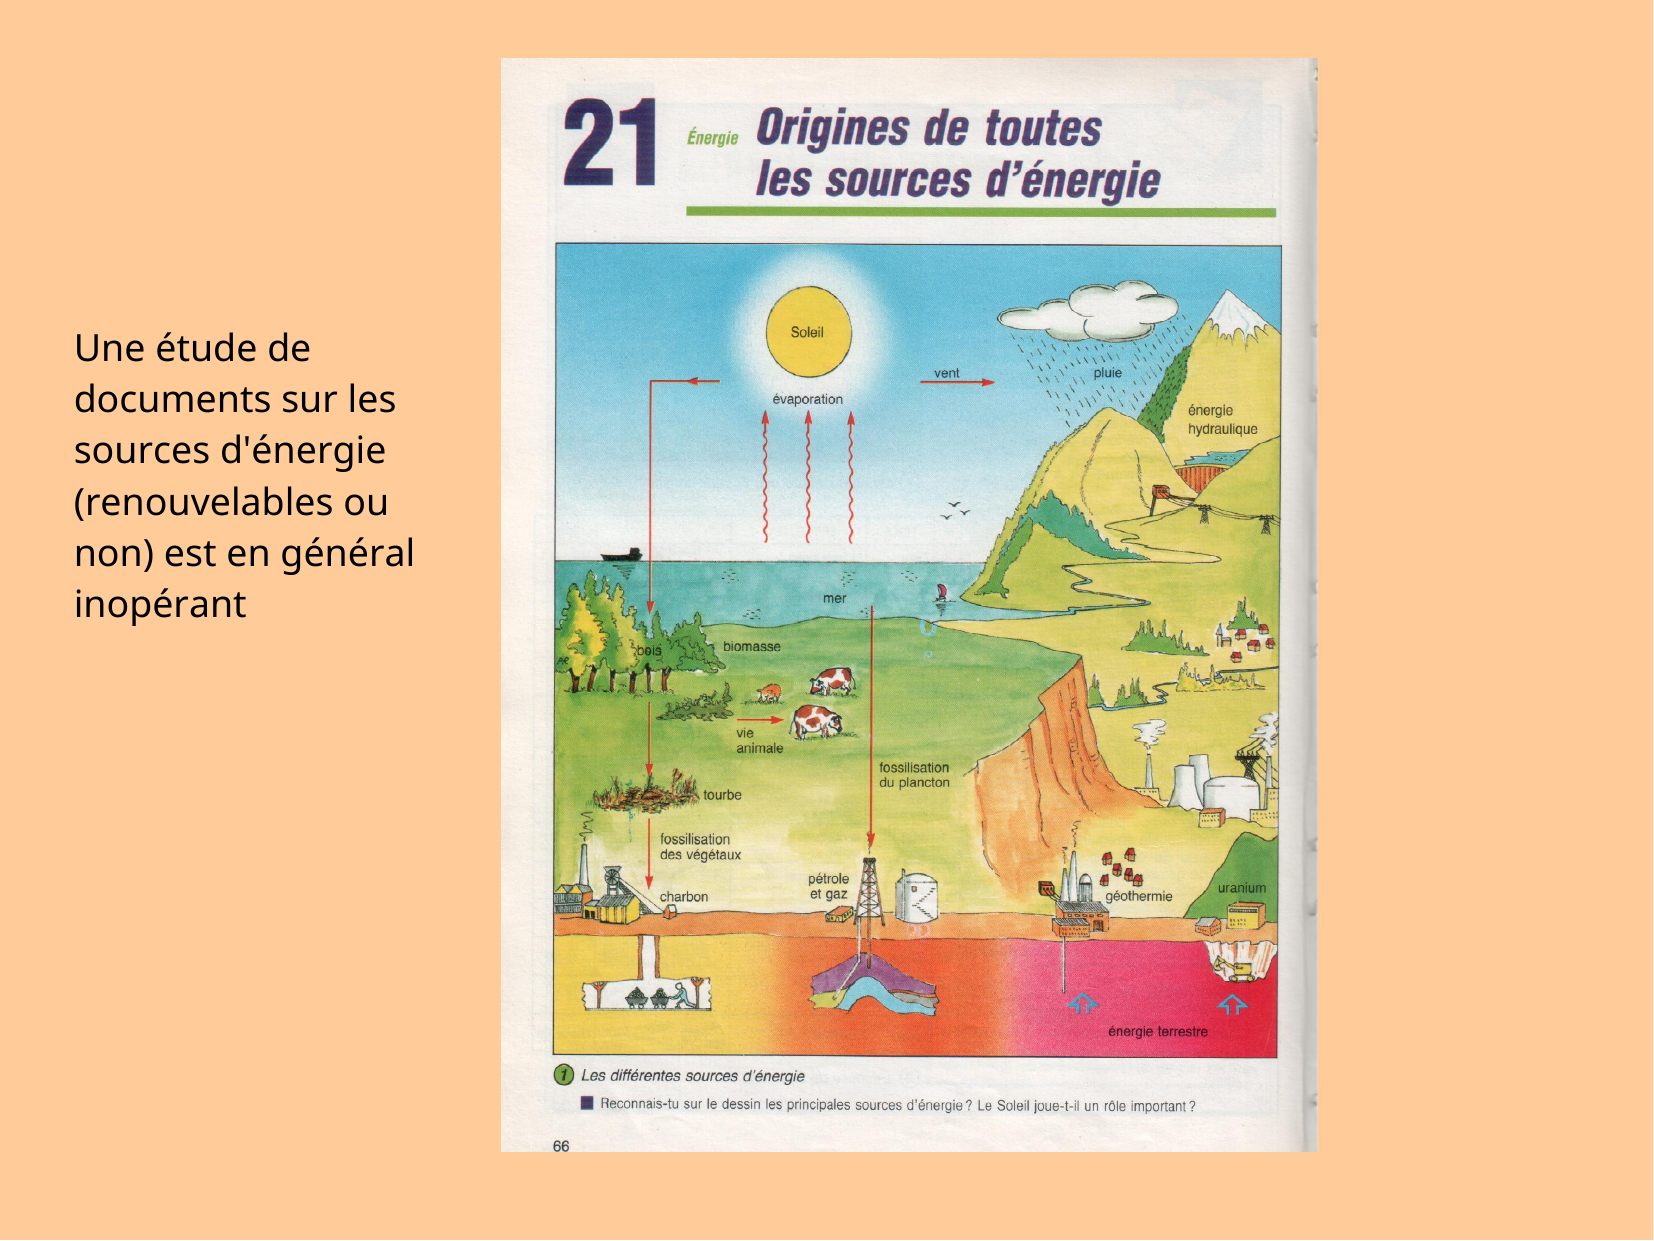

Une étude de documents sur les sources d'énergie (renouvelables ou non) est en général inopérant